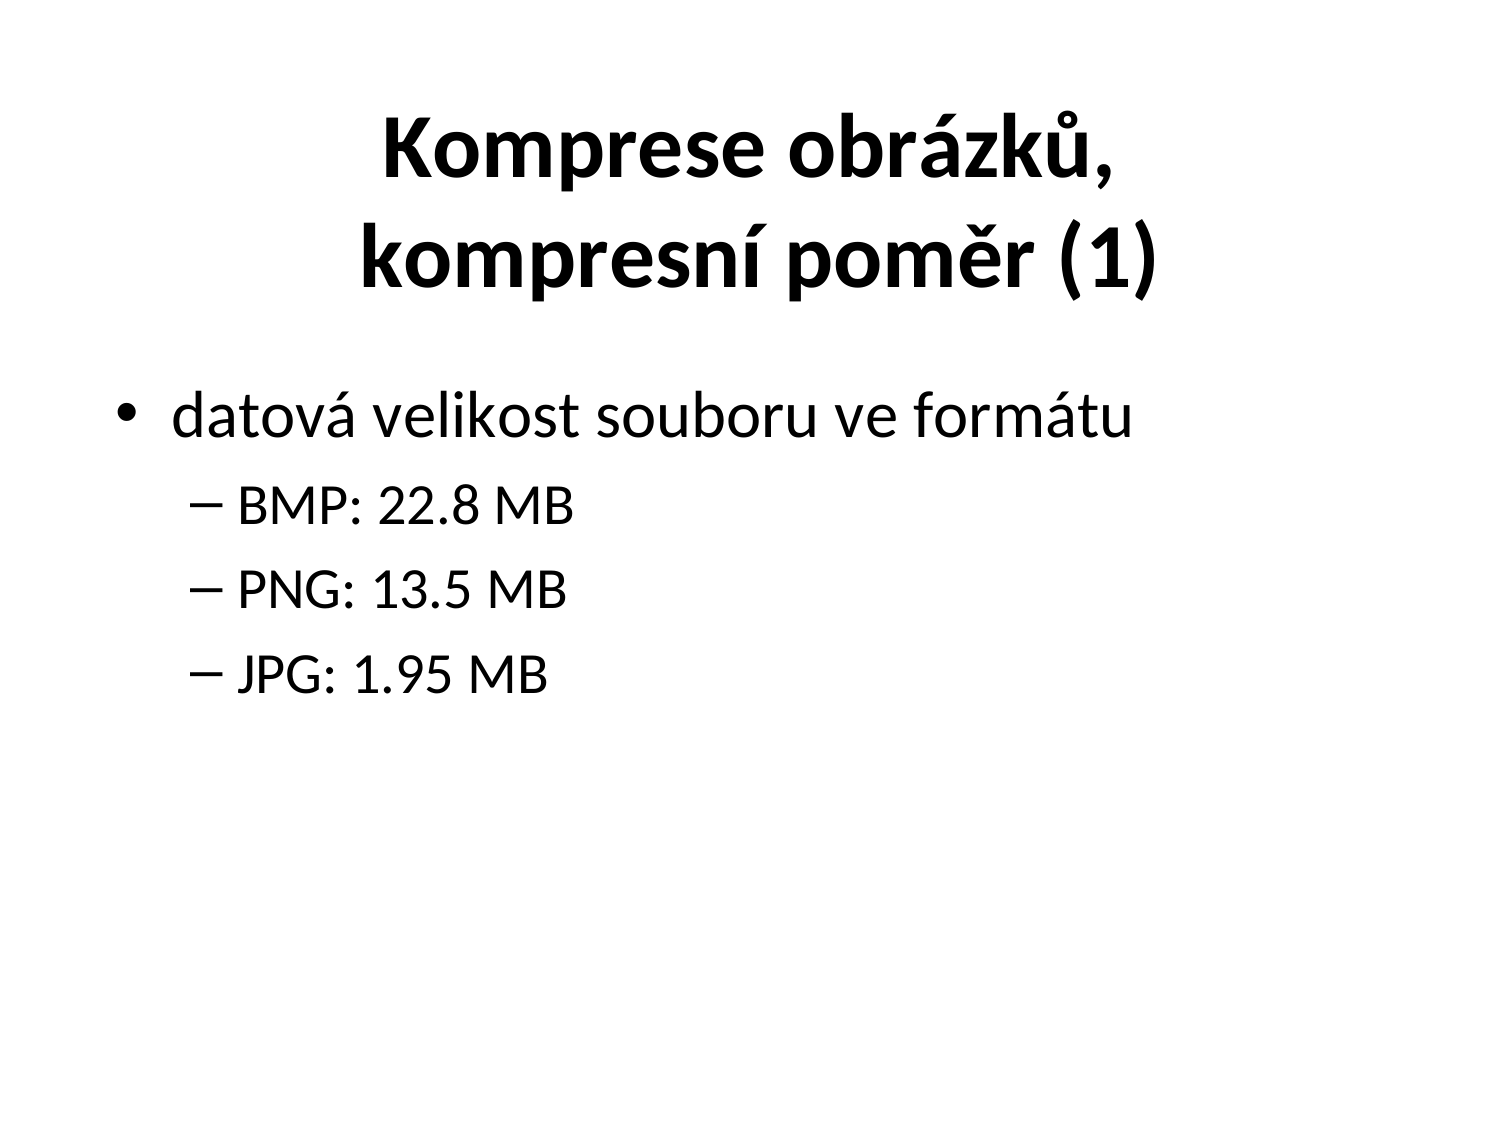

# Komprese obrázků, kompresní poměr (1)
datová velikost souboru ve formátu
BMP: 22.8 MB
PNG: 13.5 MB
JPG: 1.95 MB